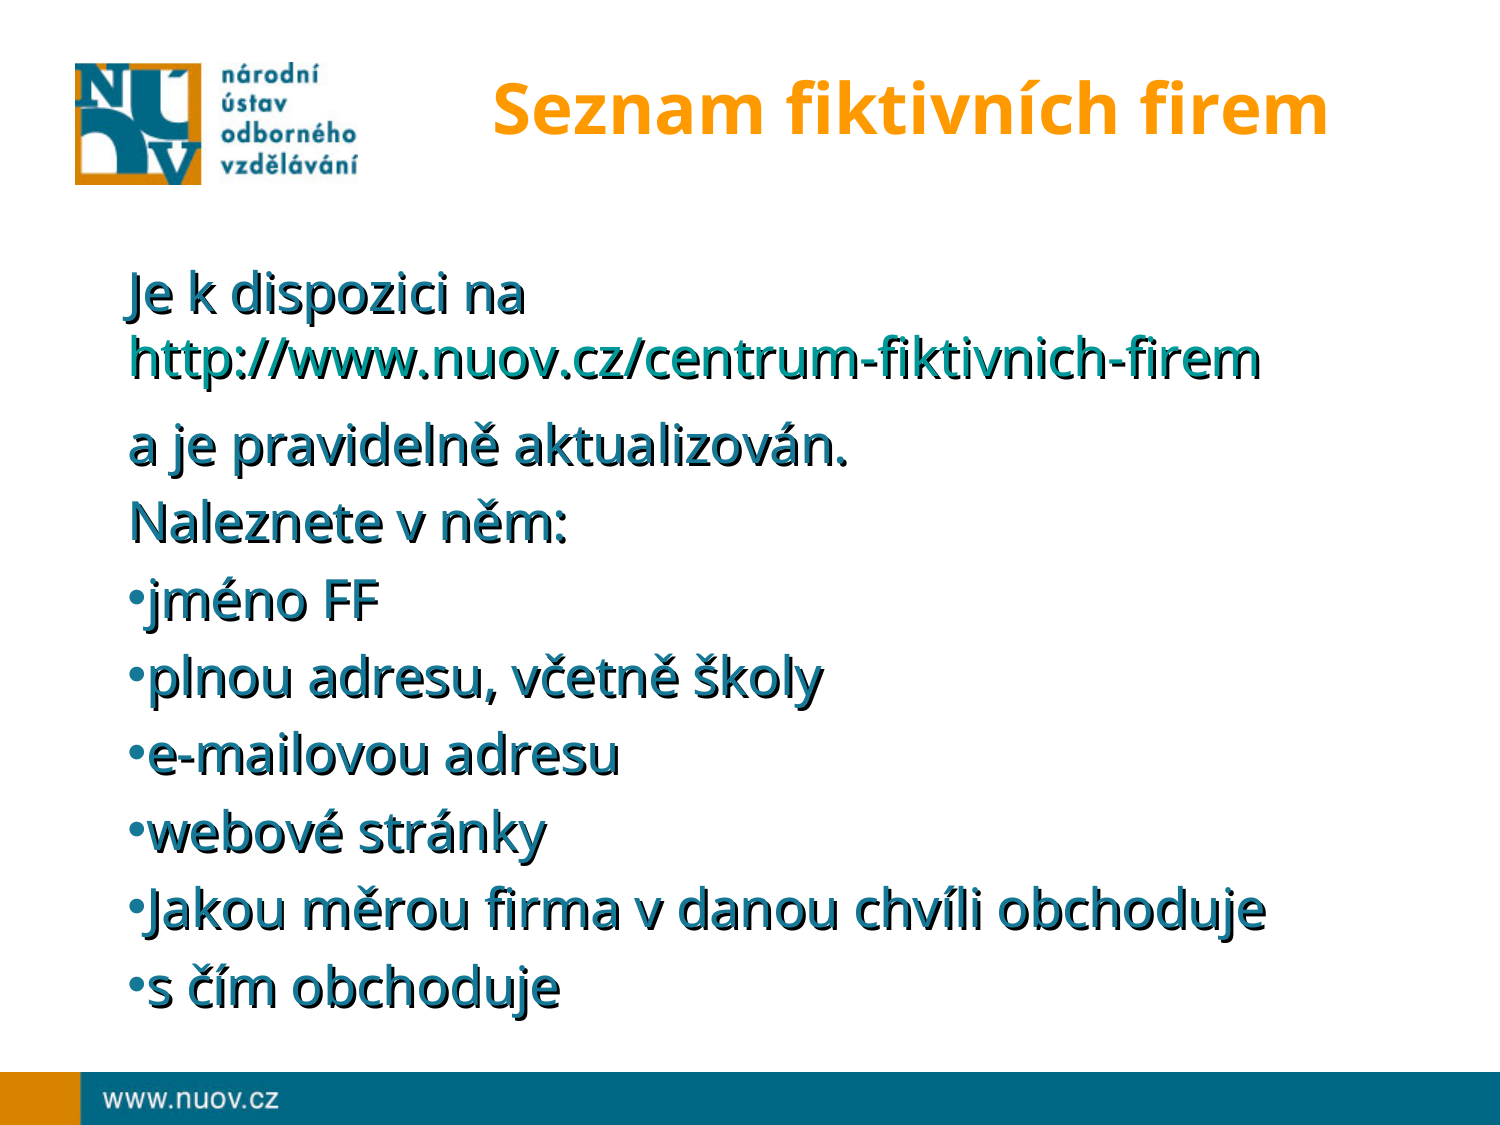

# Seznam fiktivních firem
Je k dispozici na
http://www.nuov.cz/centrum-fiktivnich-firem
a je pravidelně aktualizován.
Naleznete v něm:
jméno FF
plnou adresu, včetně školy
e-mailovou adresu
webové stránky
Jakou měrou firma v danou chvíli obchoduje
s čím obchoduje